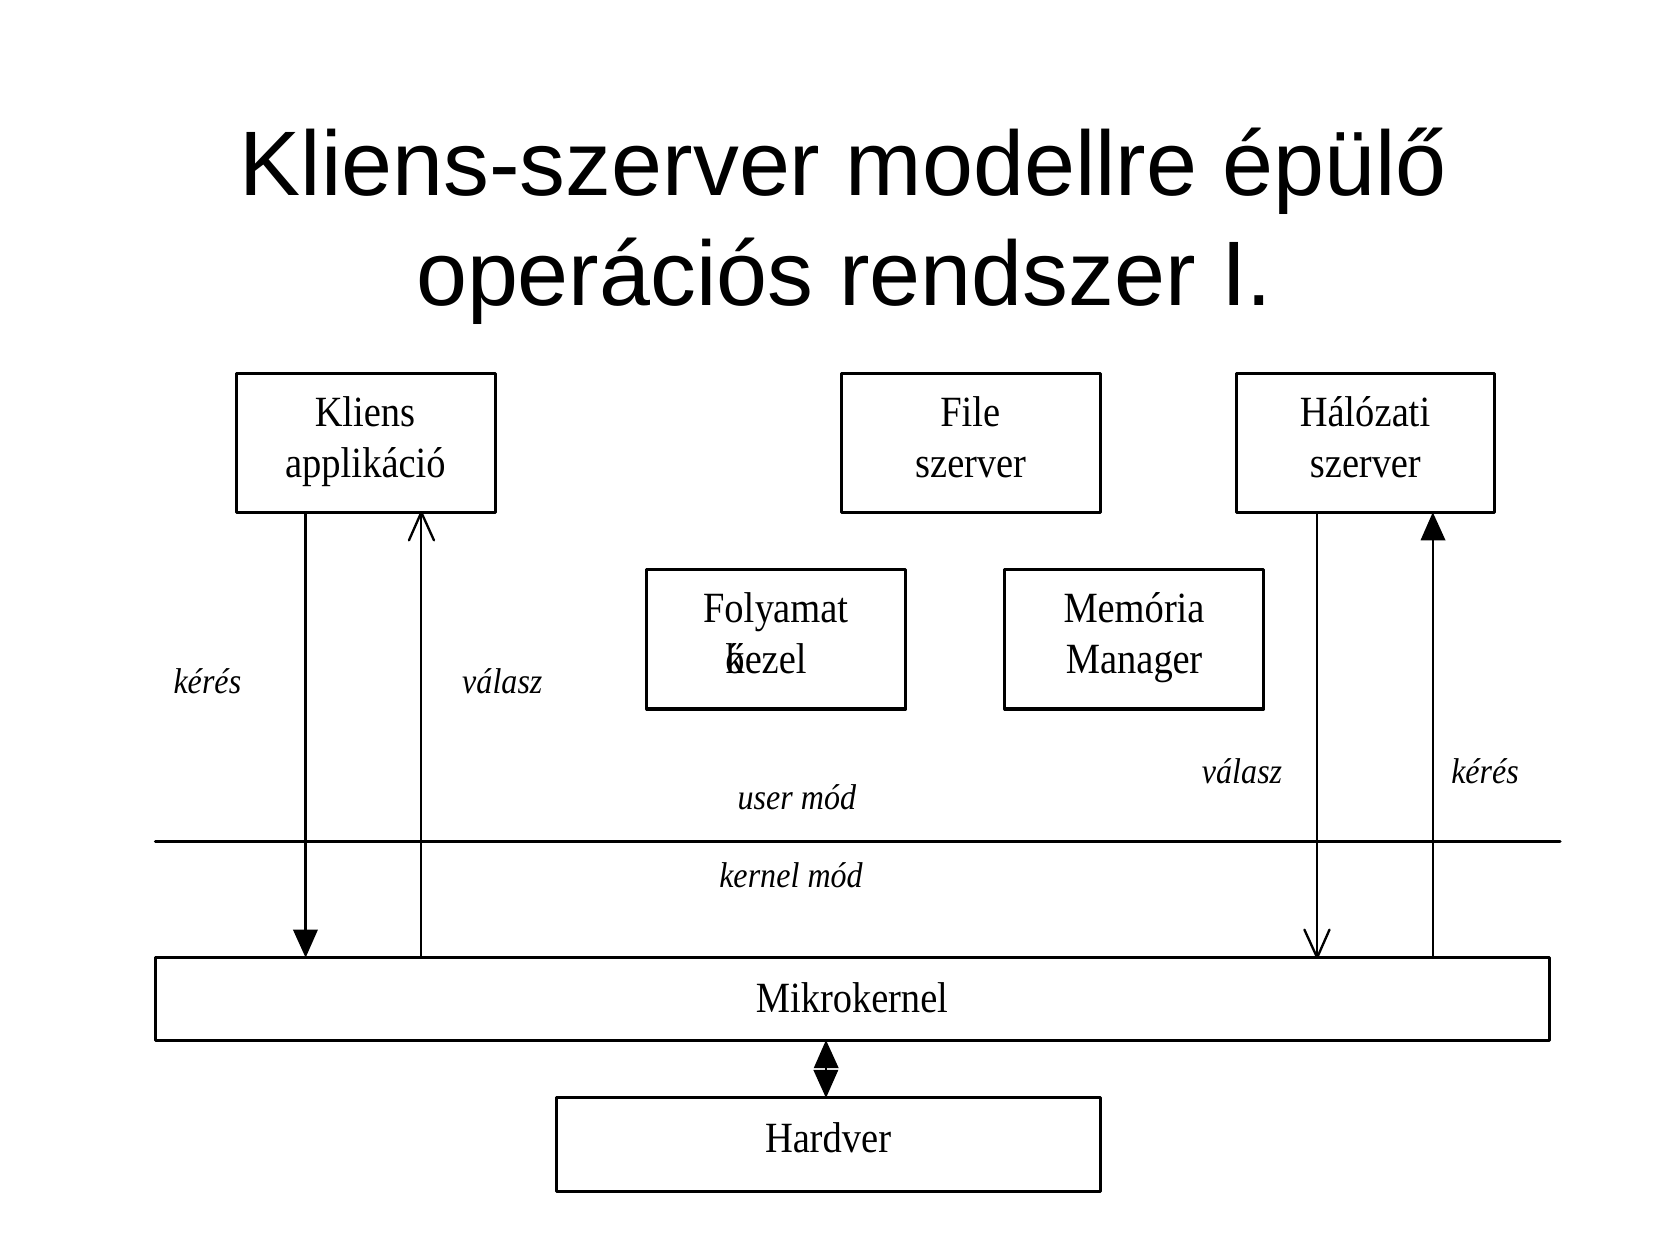

# Kliens-szerver modellre épülő operációs rendszer I.
6